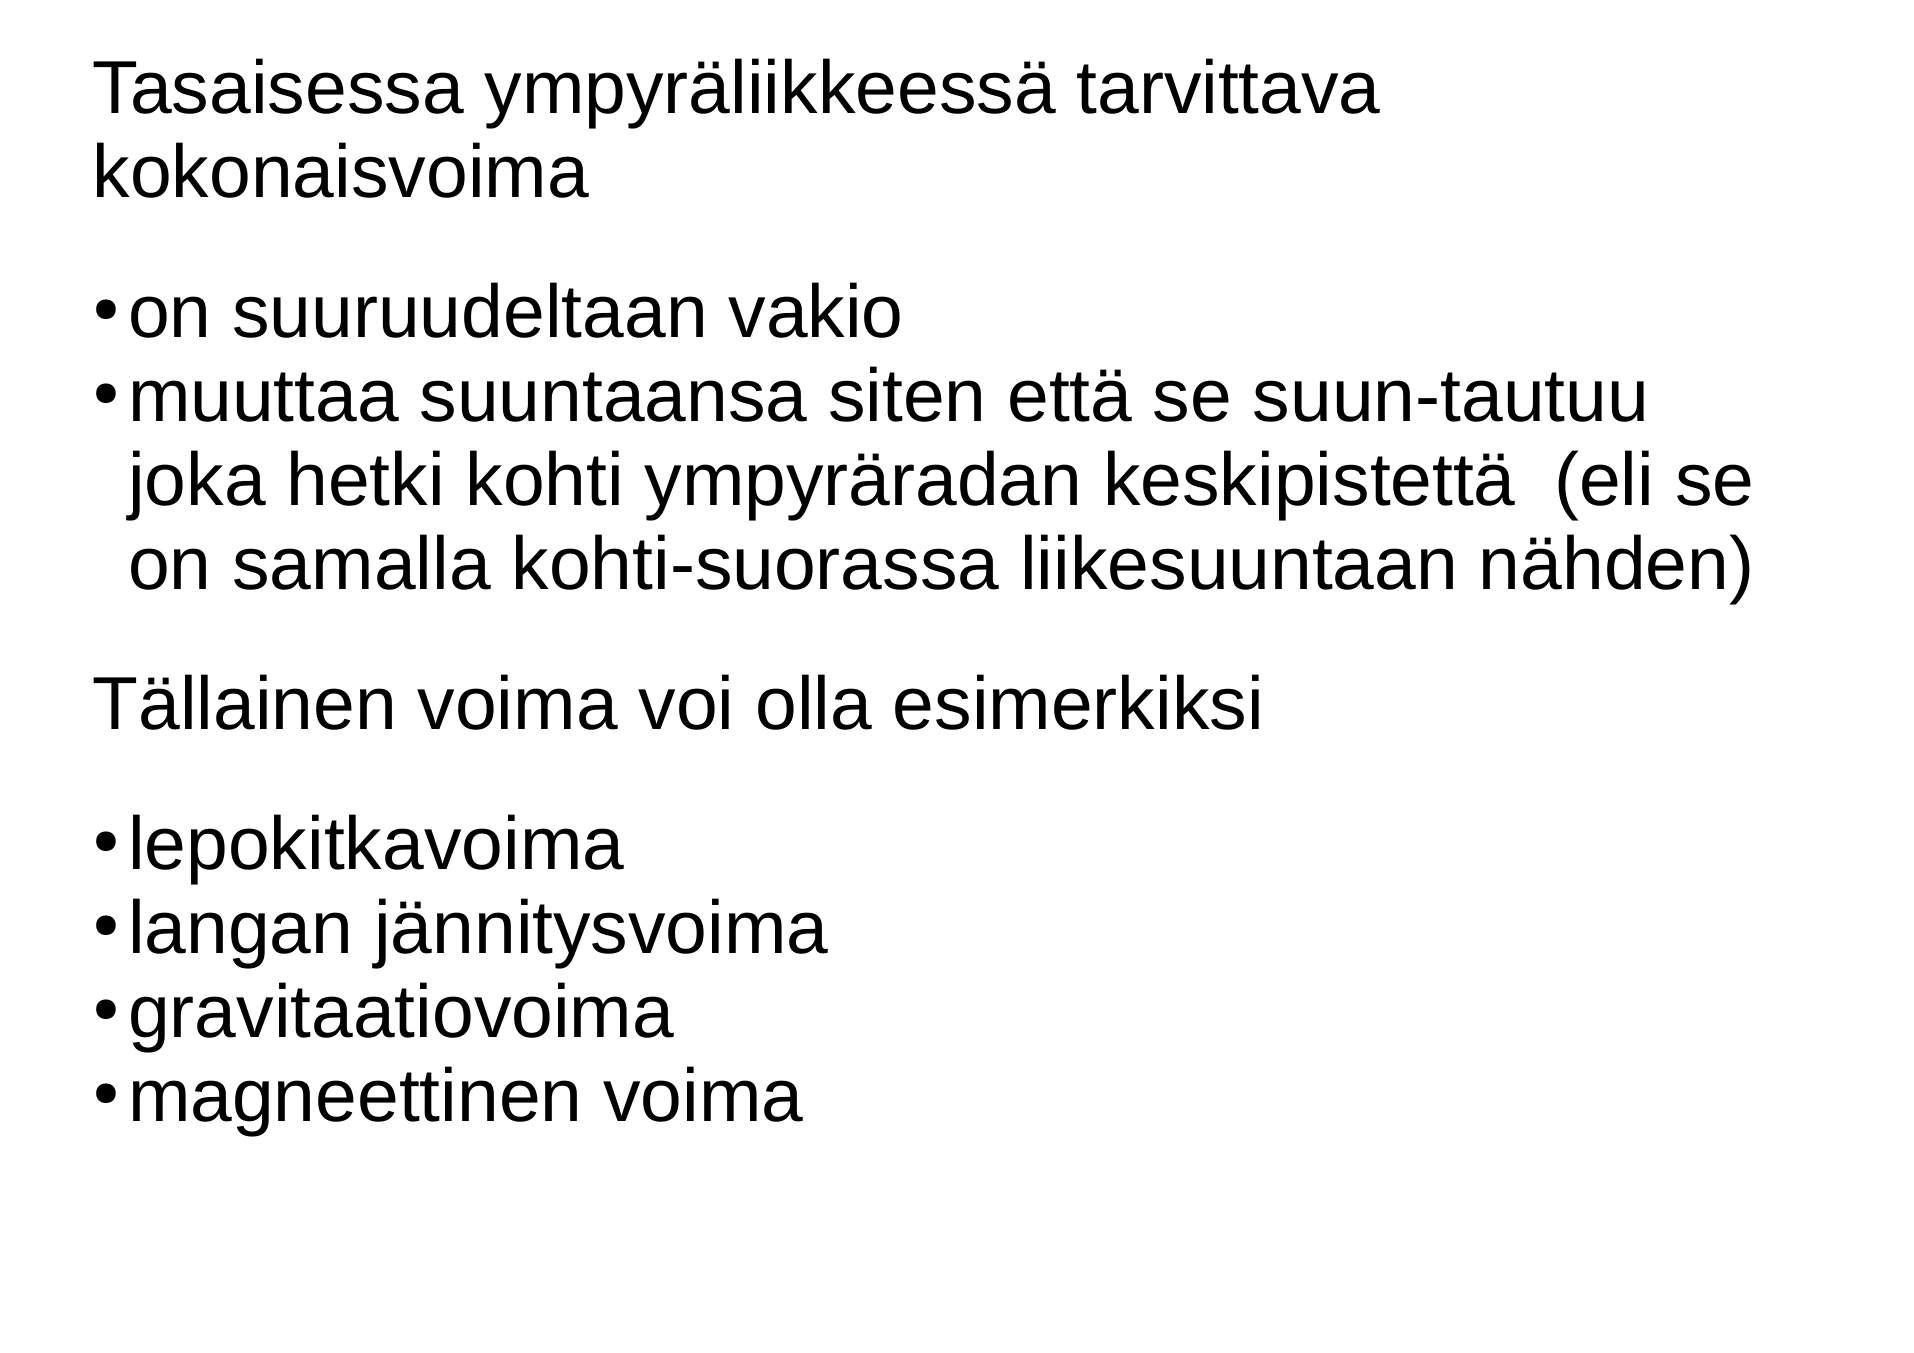

Tasaisessa ympyräliikkeessä tarvittava kokonaisvoima
on suuruudeltaan vakio
muuttaa suuntaansa siten että se suun-tautuu joka hetki kohti ympyräradan keskipistettä (eli se on samalla kohti-suorassa liikesuuntaan nähden)
Tällainen voima voi olla esimerkiksi
lepokitkavoima
langan jännitysvoima
gravitaatiovoima
magneettinen voima